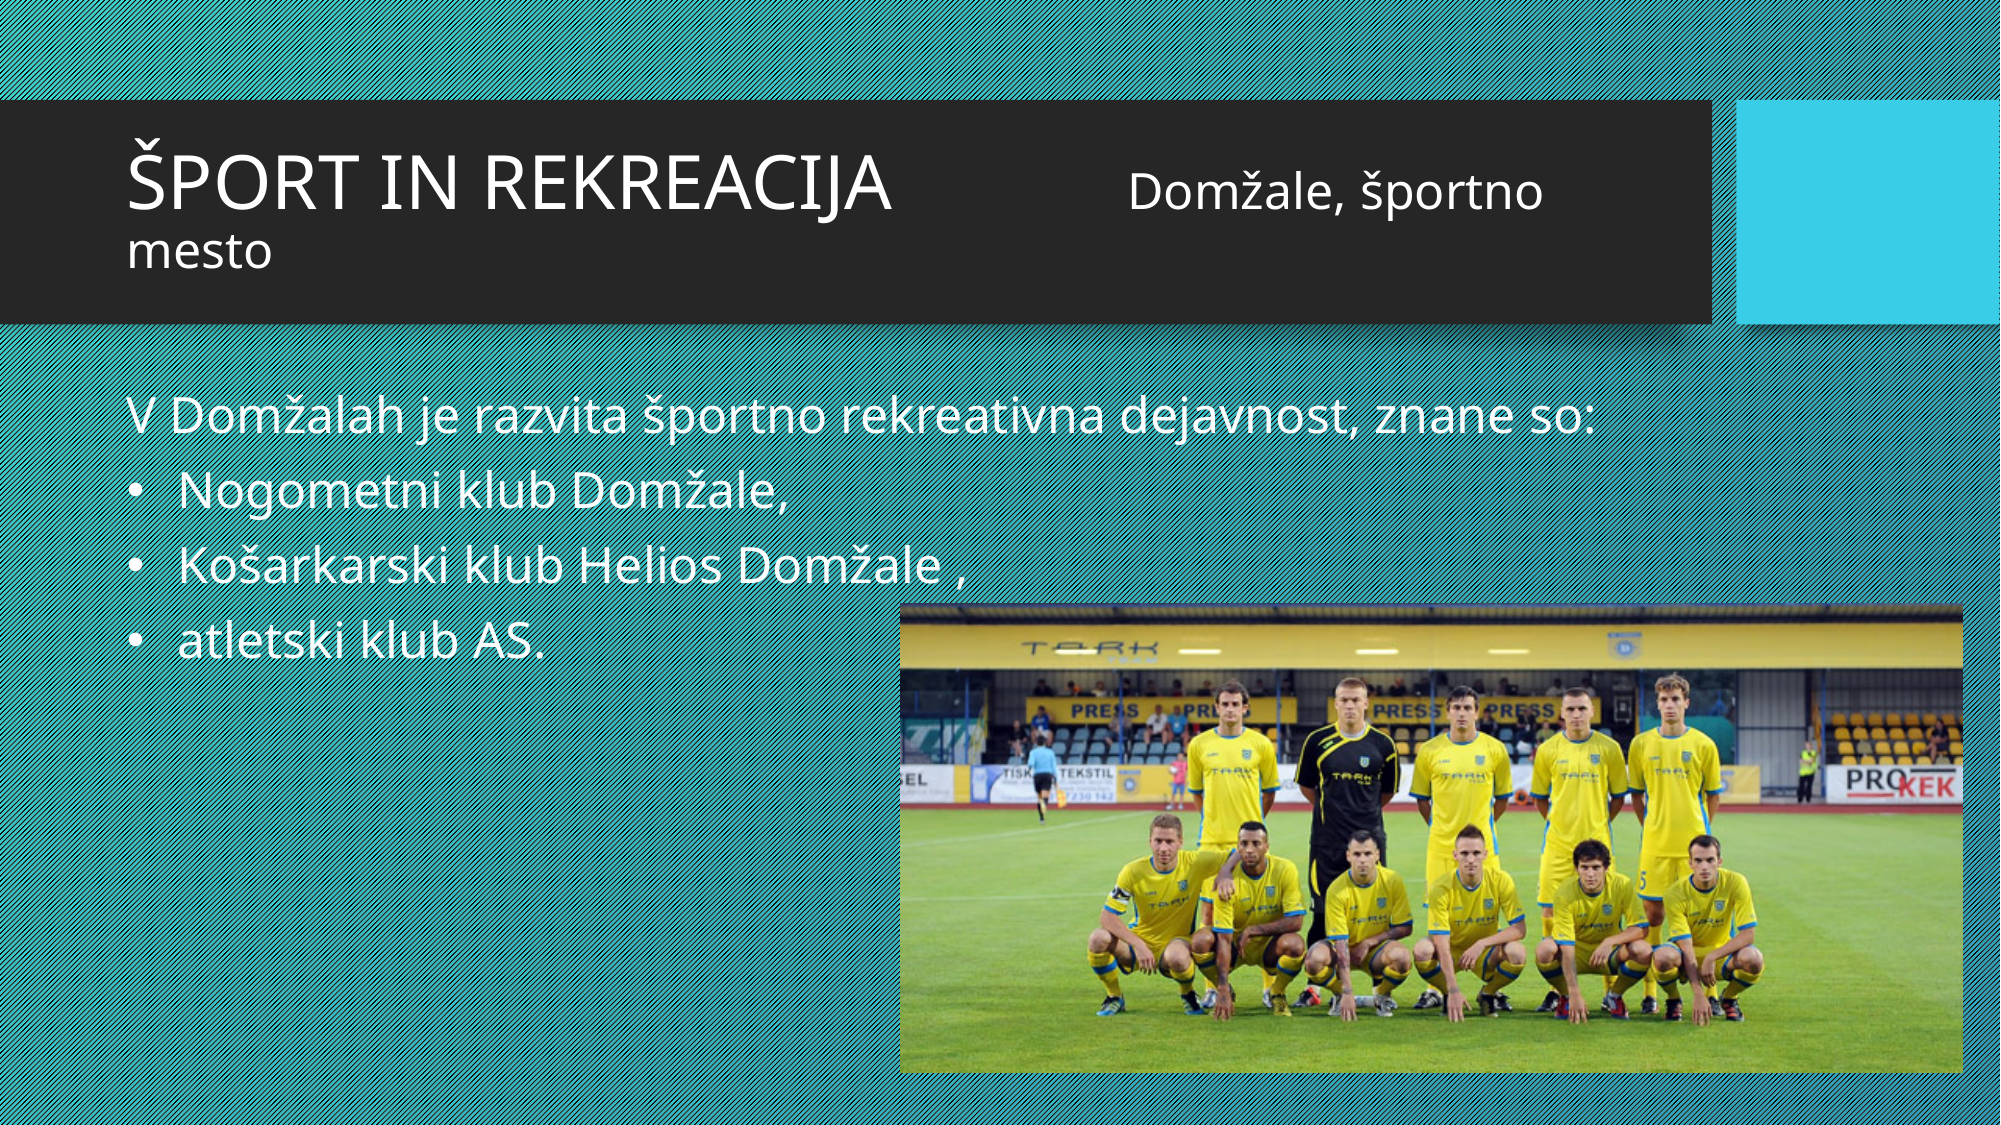

# ŠPORT IN REKREACIJA Domžale, športno mesto
V Domžalah je razvita športno rekreativna dejavnost, znane so:
 Nogometni klub Domžale,
 Košarkarski klub Helios Domžale ,
 atletski klub AS.